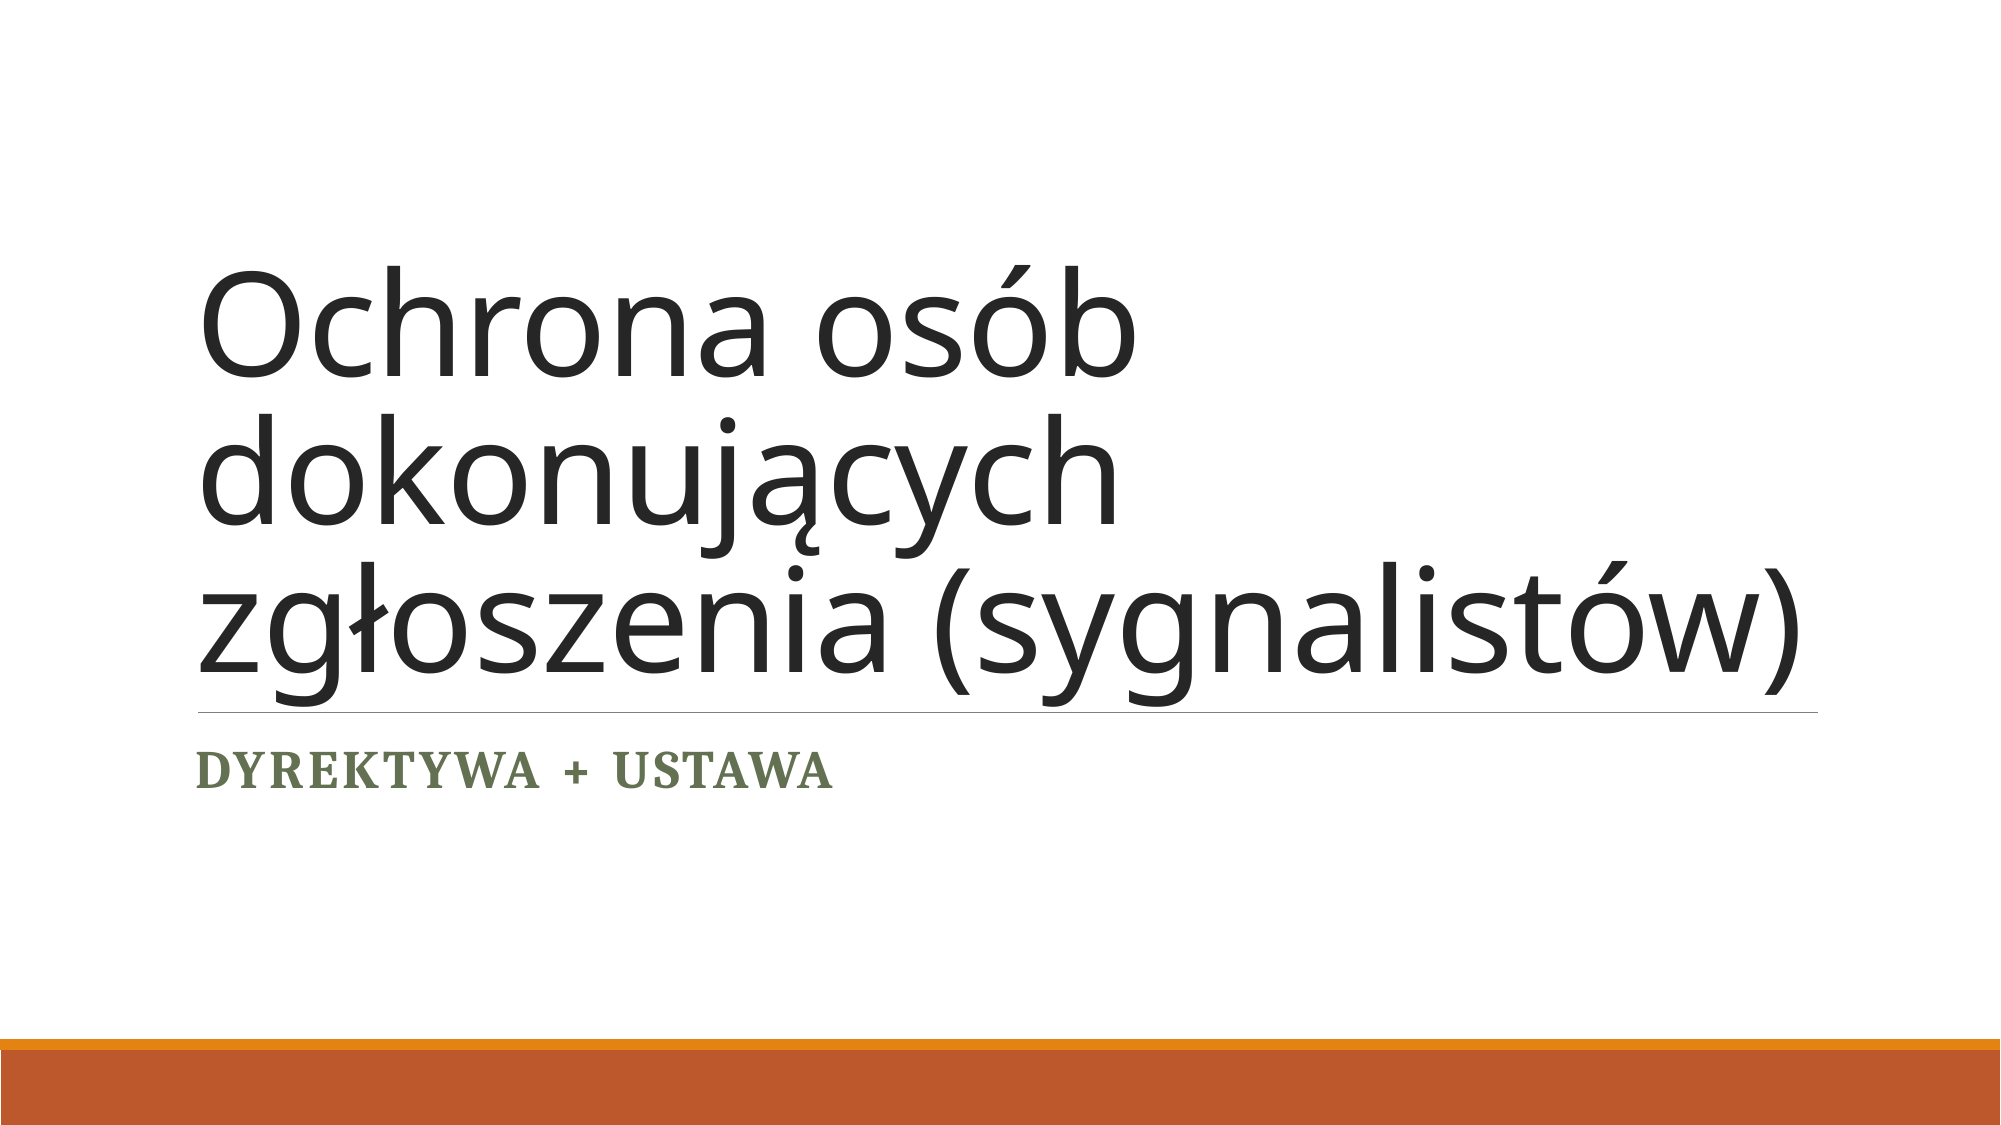

# Ochrona osób dokonujących zgłoszenia (sygnalistów)
Dyrektywa + ustawa